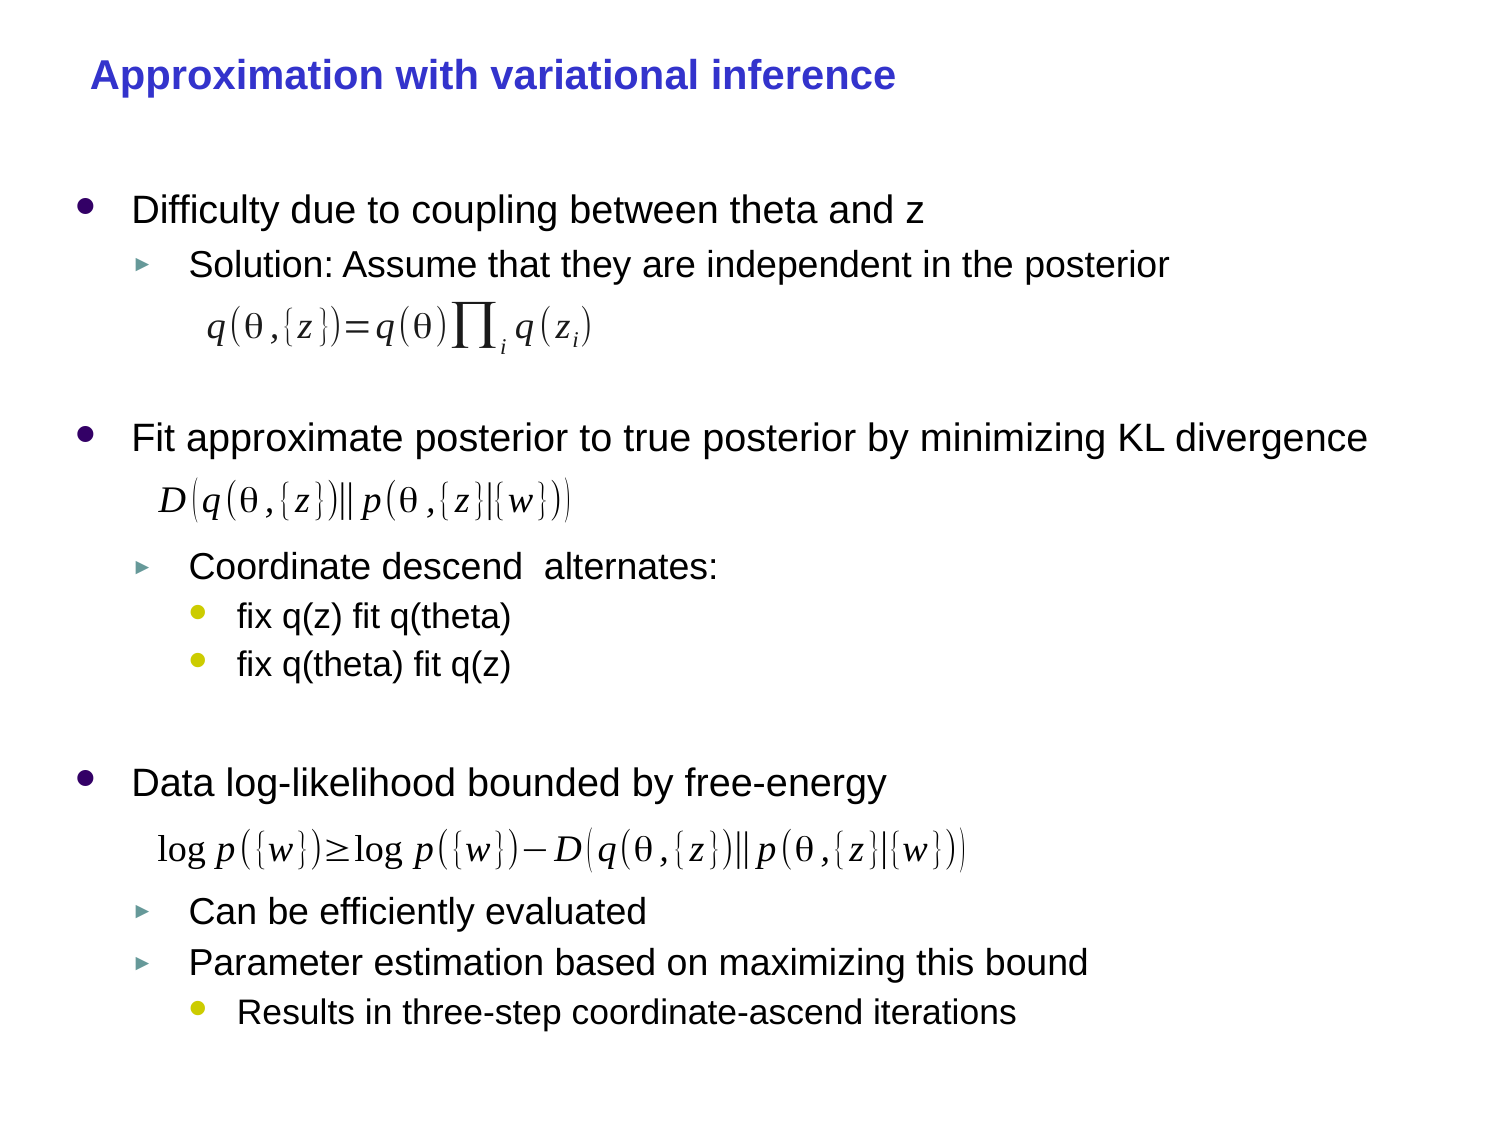

# Approximation with variational inference
Difficulty due to coupling between theta and z
Solution: Assume that they are independent in the posterior
Fit approximate posterior to true posterior by minimizing KL divergence
Coordinate descend alternates:
fix q(z) fit q(theta)
fix q(theta) fit q(z)
Data log-likelihood bounded by free-energy
Can be efficiently evaluated
Parameter estimation based on maximizing this bound
Results in three-step coordinate-ascend iterations